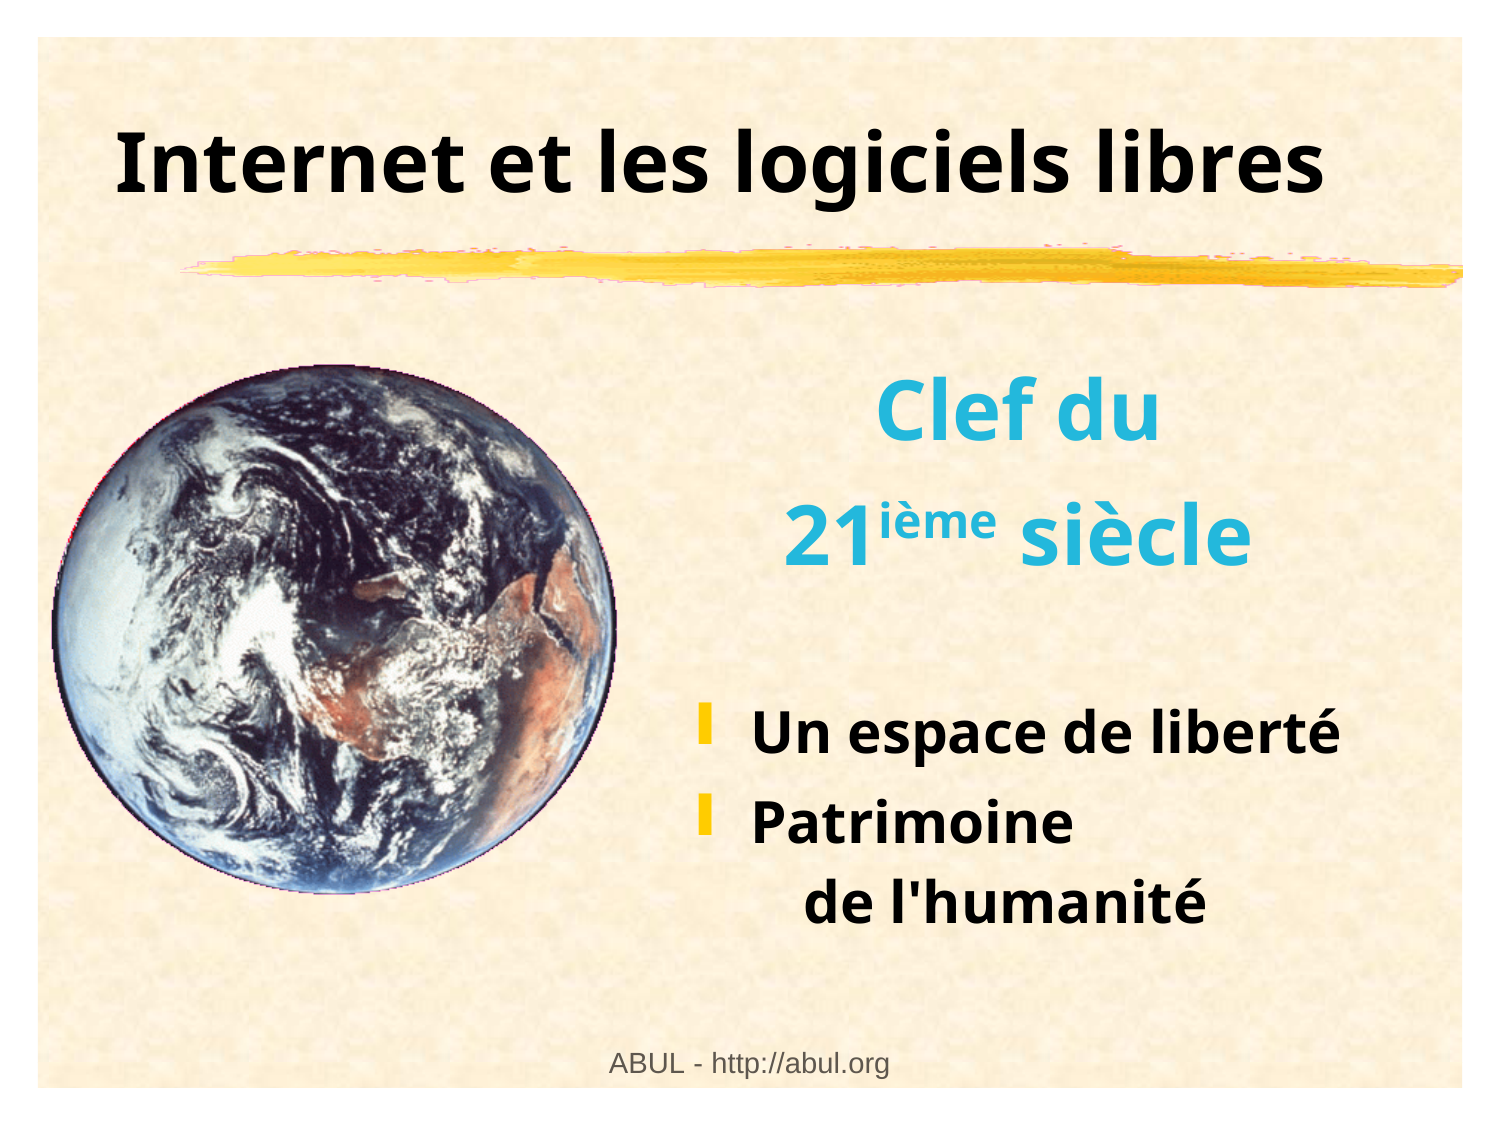

# Internet et les logiciels libres
Clef du
21ième siècle
Un espace de liberté
Patrimoine de l'humanité